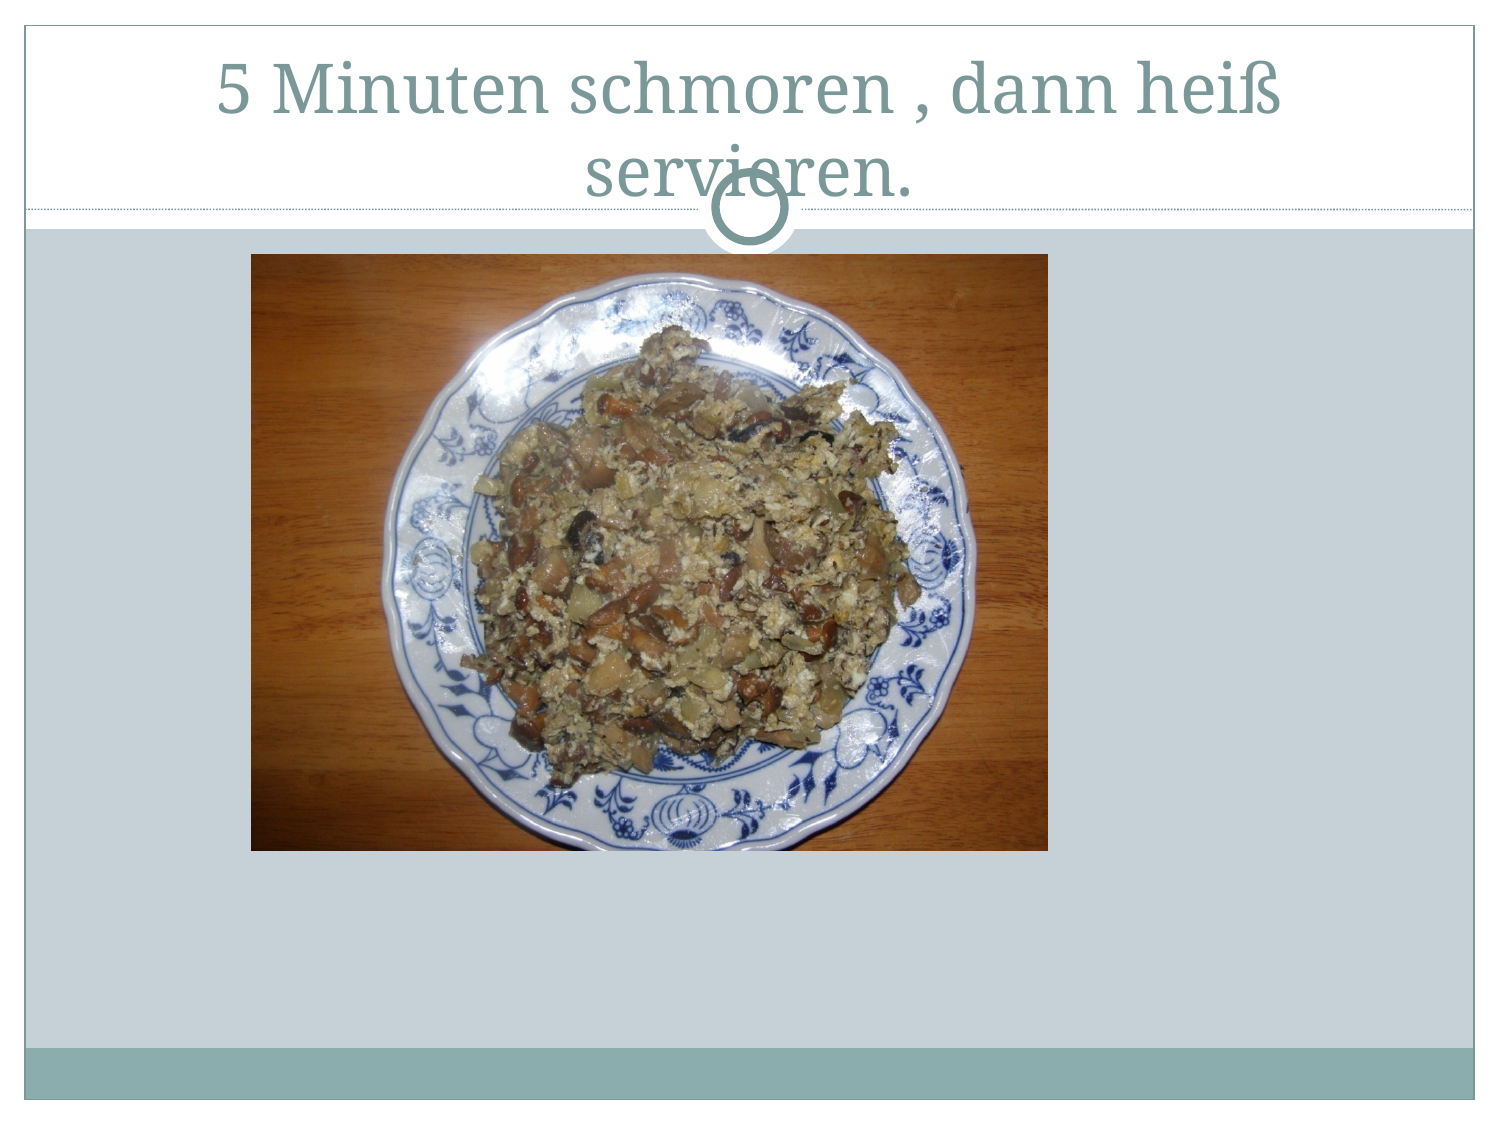

# 5 Minuten schmoren , dann heiß servieren.